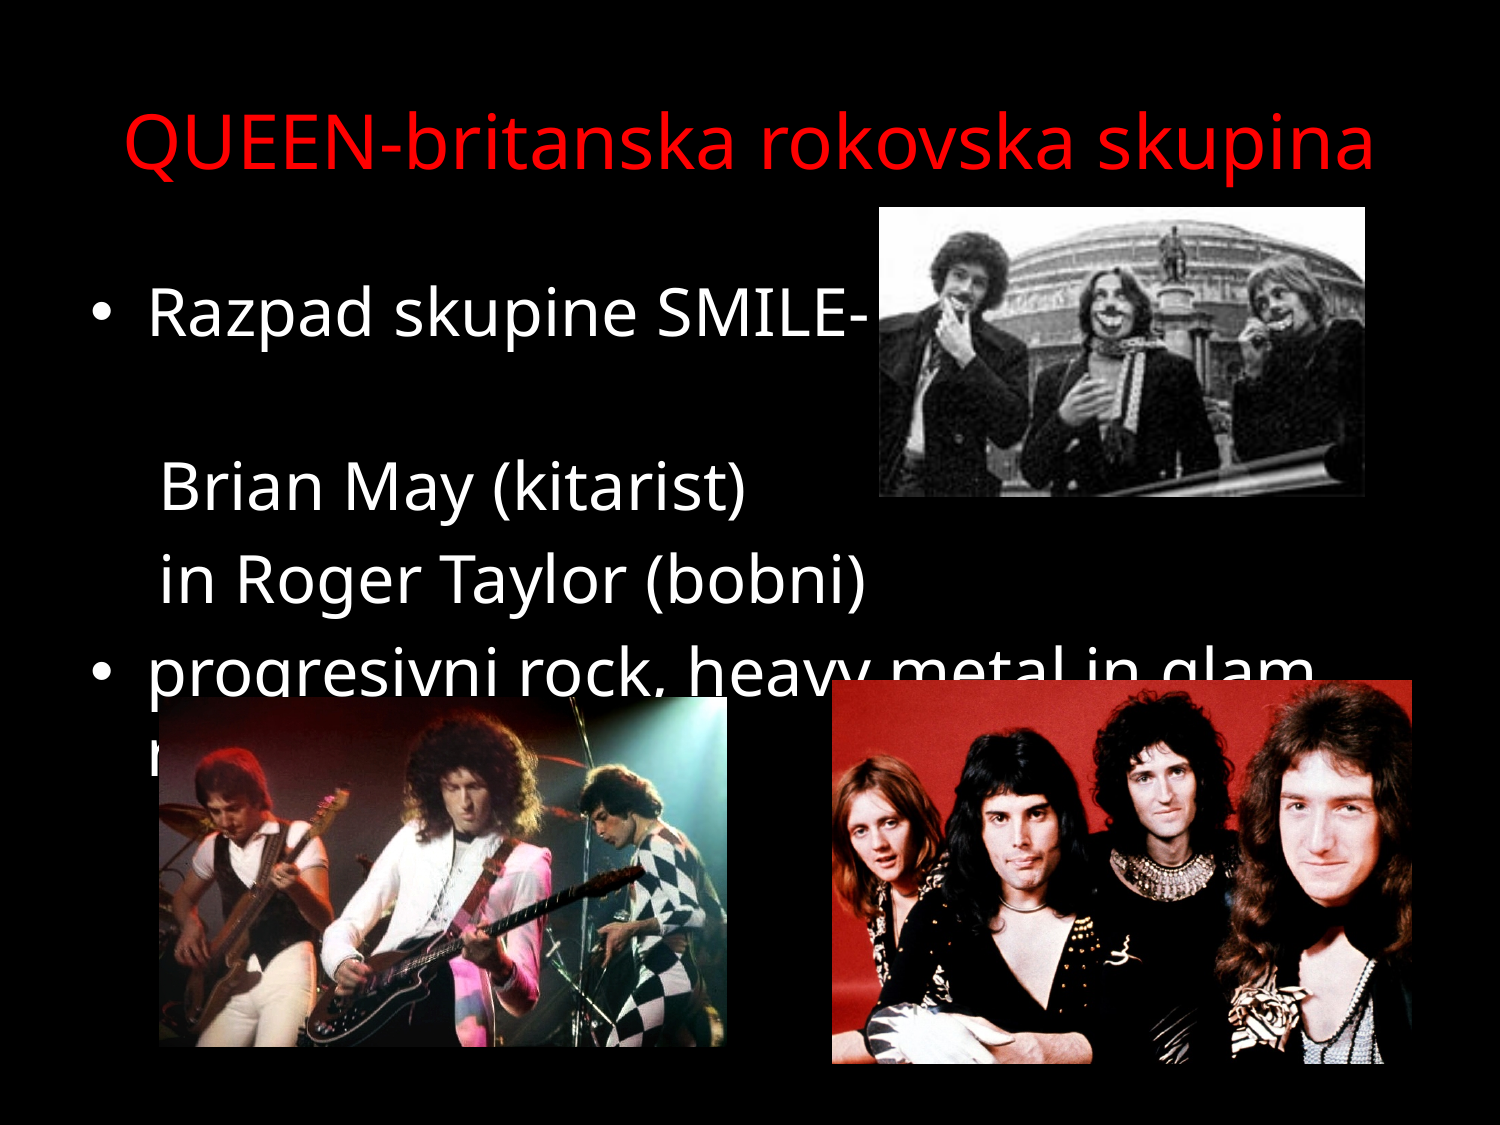

# QUEEN-britanska rokovska skupina
Razpad skupine SMILE-
  Brian May (kitarist)
 in Roger Taylor (bobni)
progresivni rock, heavy metal in glam rock.